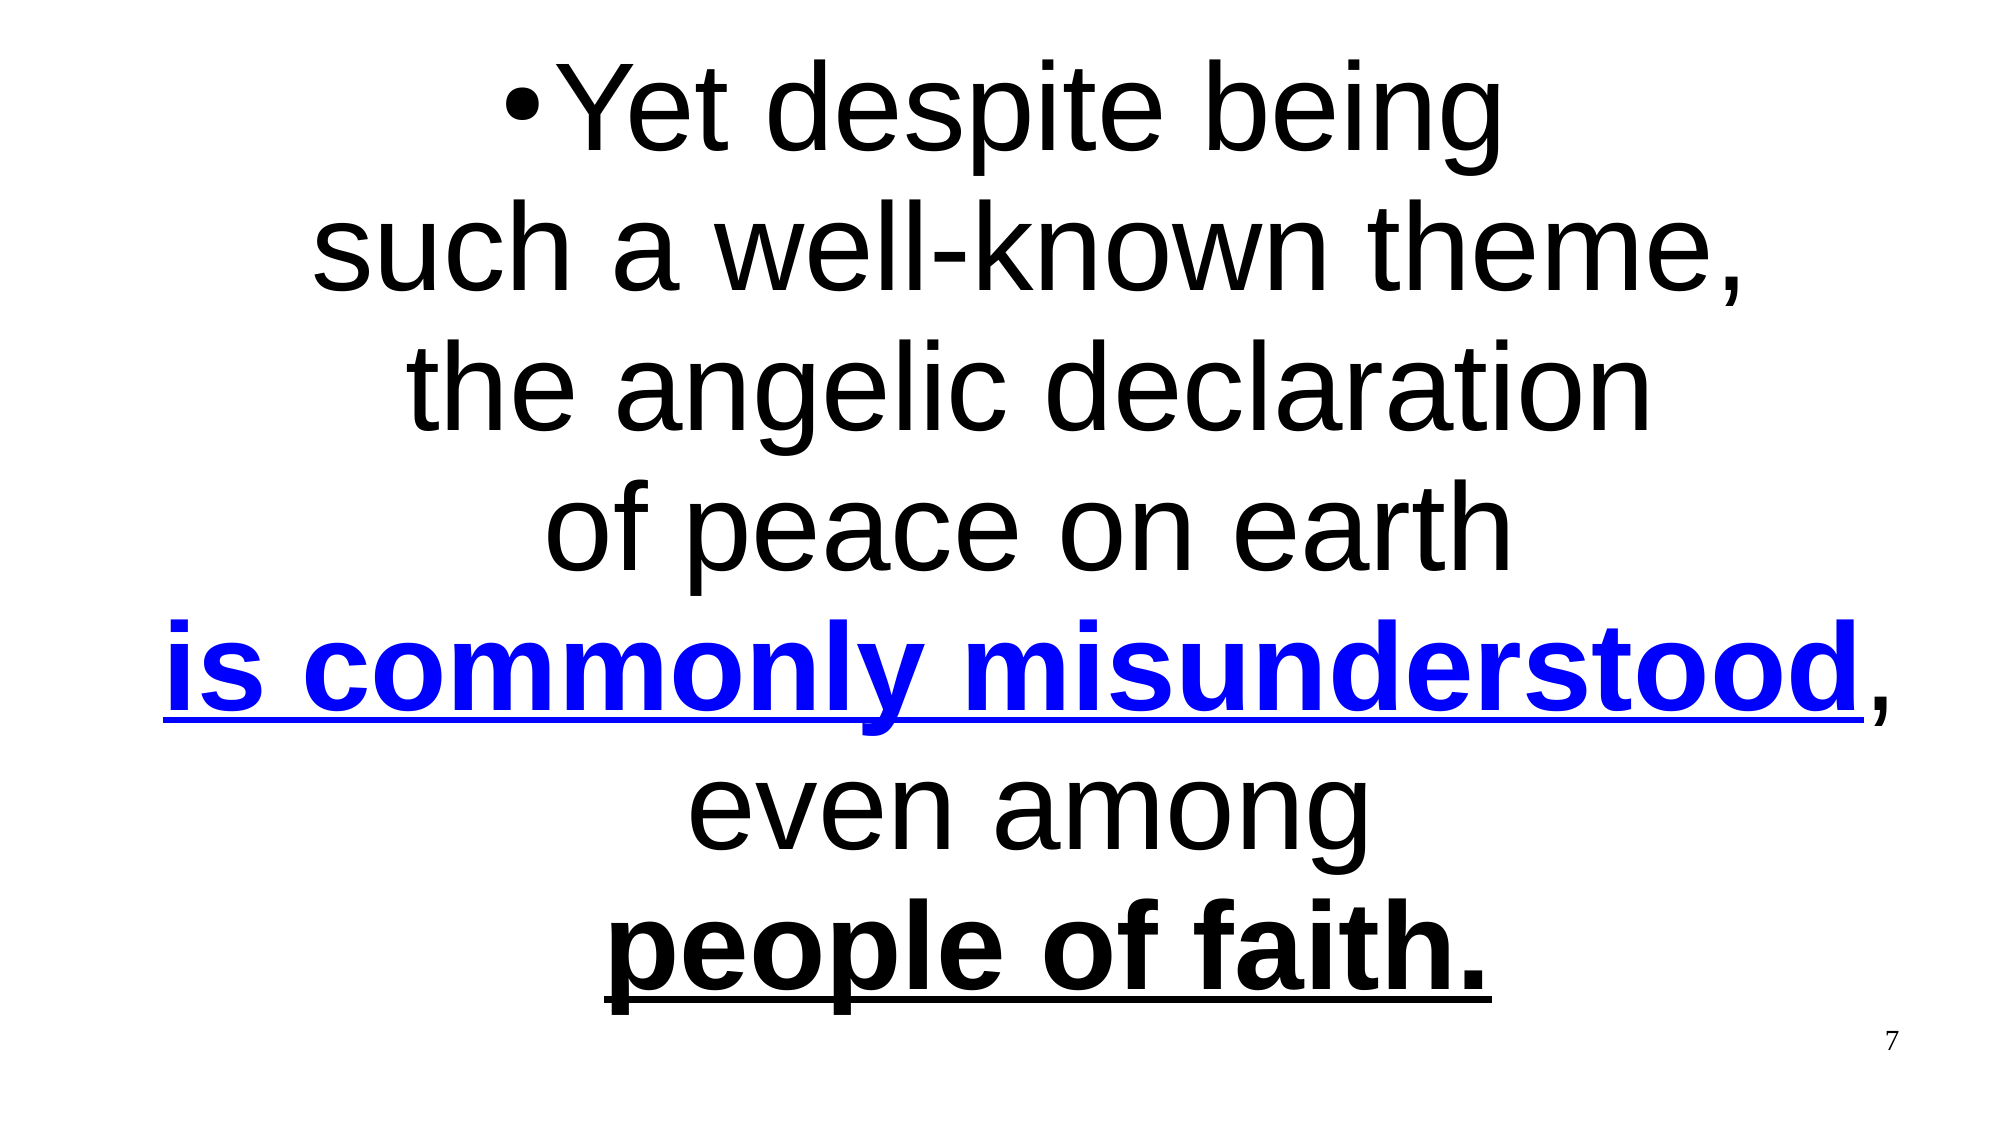

# Yet despite being such a well-known theme, the angelic declaration of peace on earth is commonly misunderstood, even among people of faith.
7